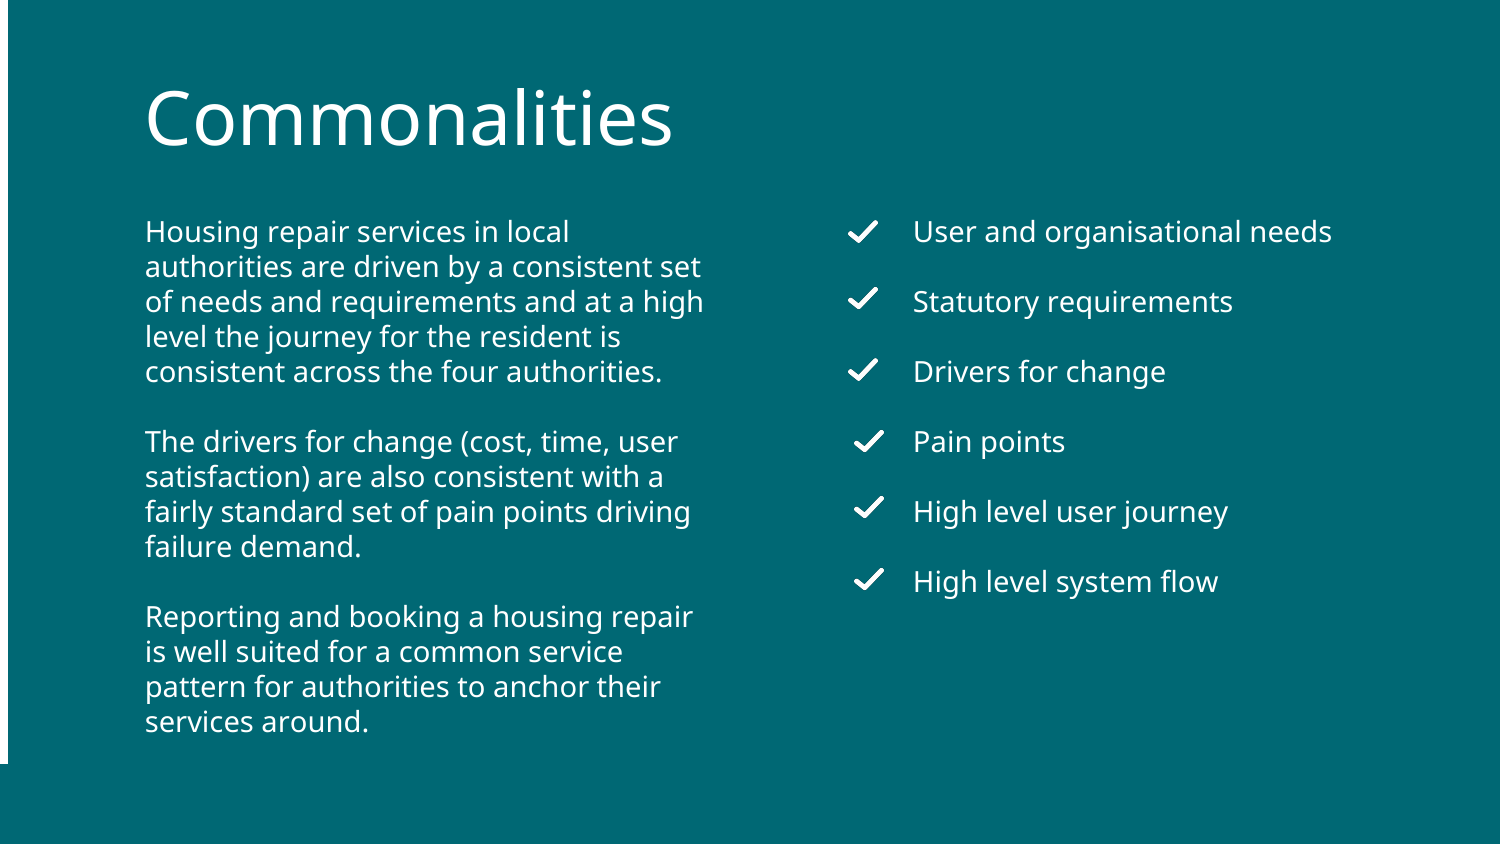

Commonalities
Housing repair services in local authorities are driven by a consistent set of needs and requirements and at a high level the journey for the resident is consistent across the four authorities.
The drivers for change (cost, time, user satisfaction) are also consistent with a fairly standard set of pain points driving failure demand.
Reporting and booking a housing repair is well suited for a common service pattern for authorities to anchor their services around.
User and organisational needs
Statutory requirements
Drivers for change
Pain points
High level user journey
High level system flow